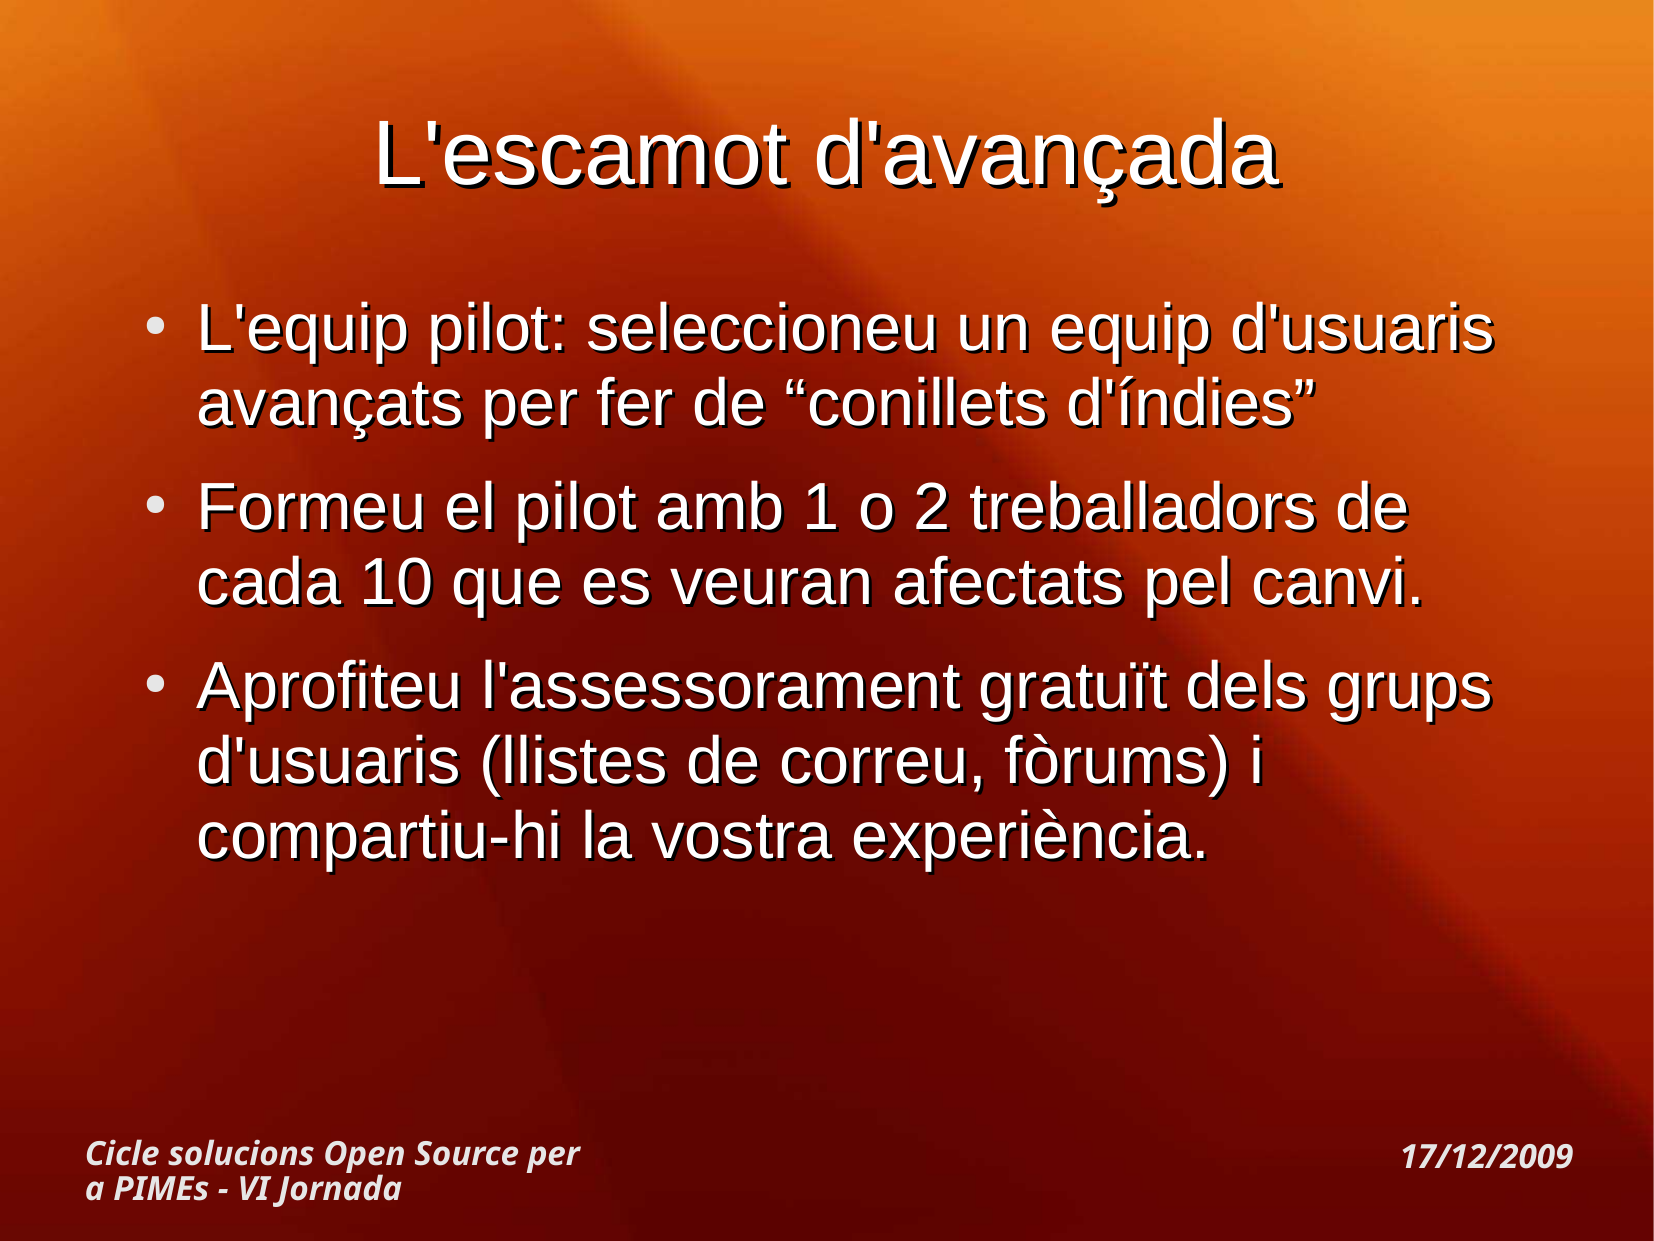

# L'escamot d'avançada
L'equip pilot: seleccioneu un equip d'usuaris avançats per fer de “conillets d'índies”
Formeu el pilot amb 1 o 2 treballadors de cada 10 que es veuran afectats pel canvi.
Aprofiteu l'assessorament gratuït dels grups d'usuaris (llistes de correu, fòrums) i compartiu-hi la vostra experiència.
Cicle solucions Open Source per a PIMEs - VI Jornada
17/12/2009